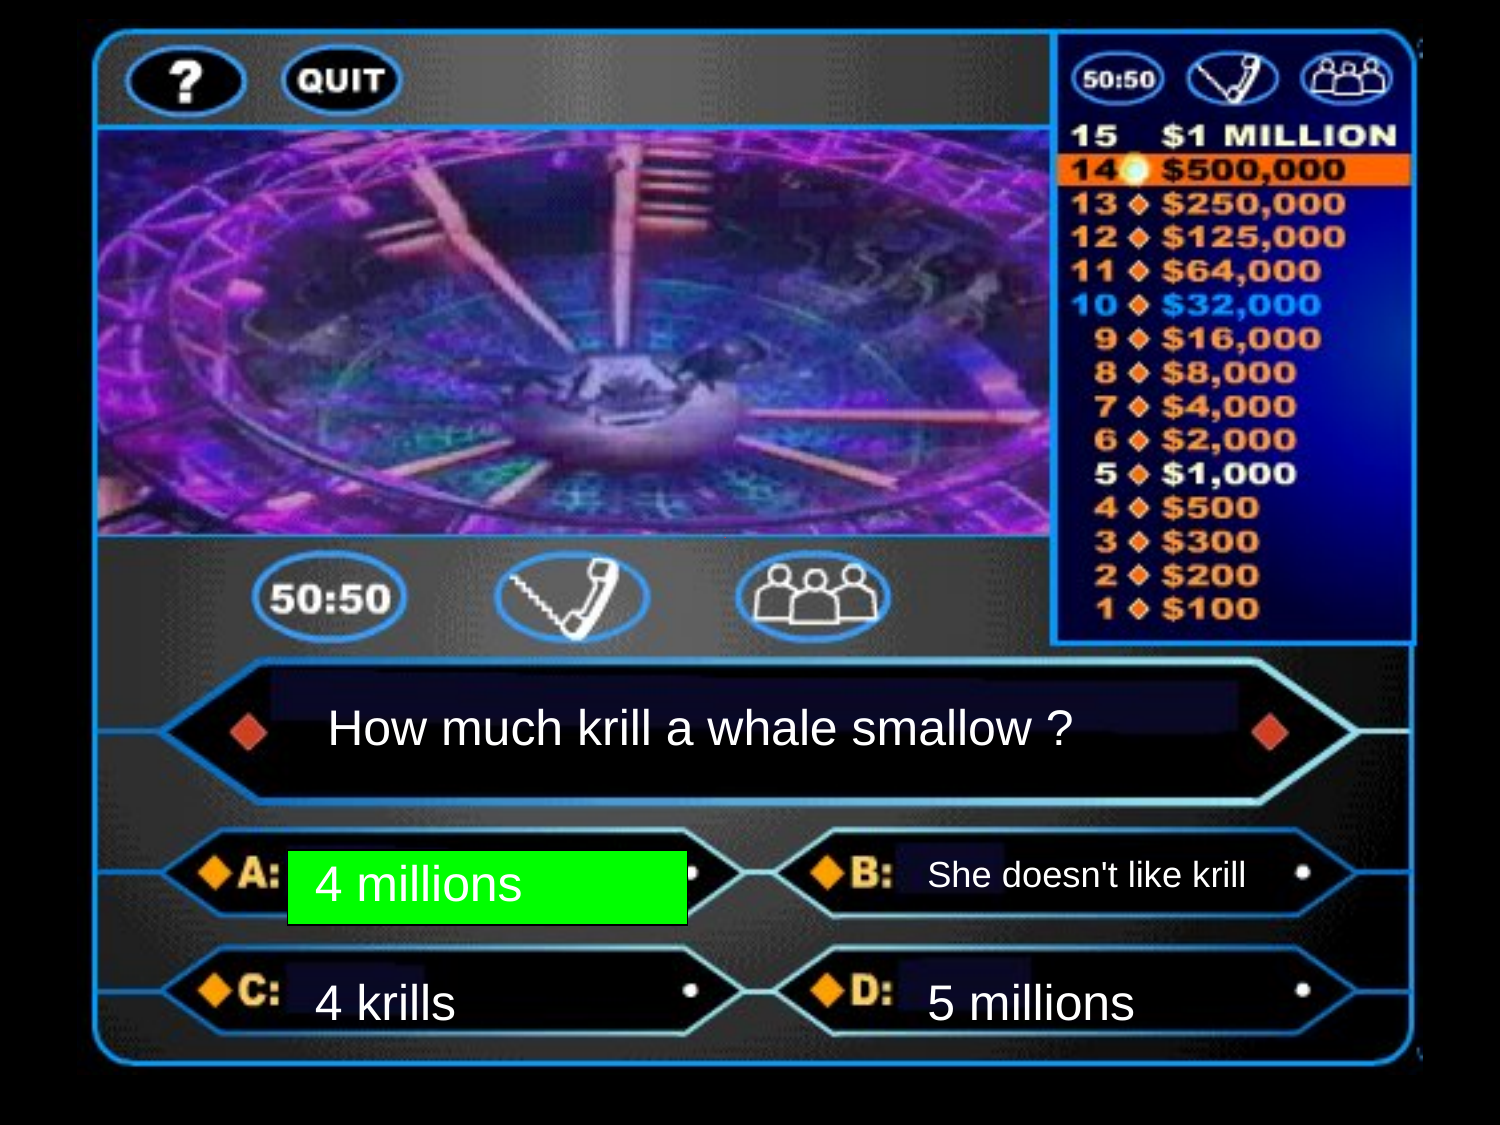

How much krill a whale smallow ?
4 millions
She doesn't like krill
4 krills
5 millions